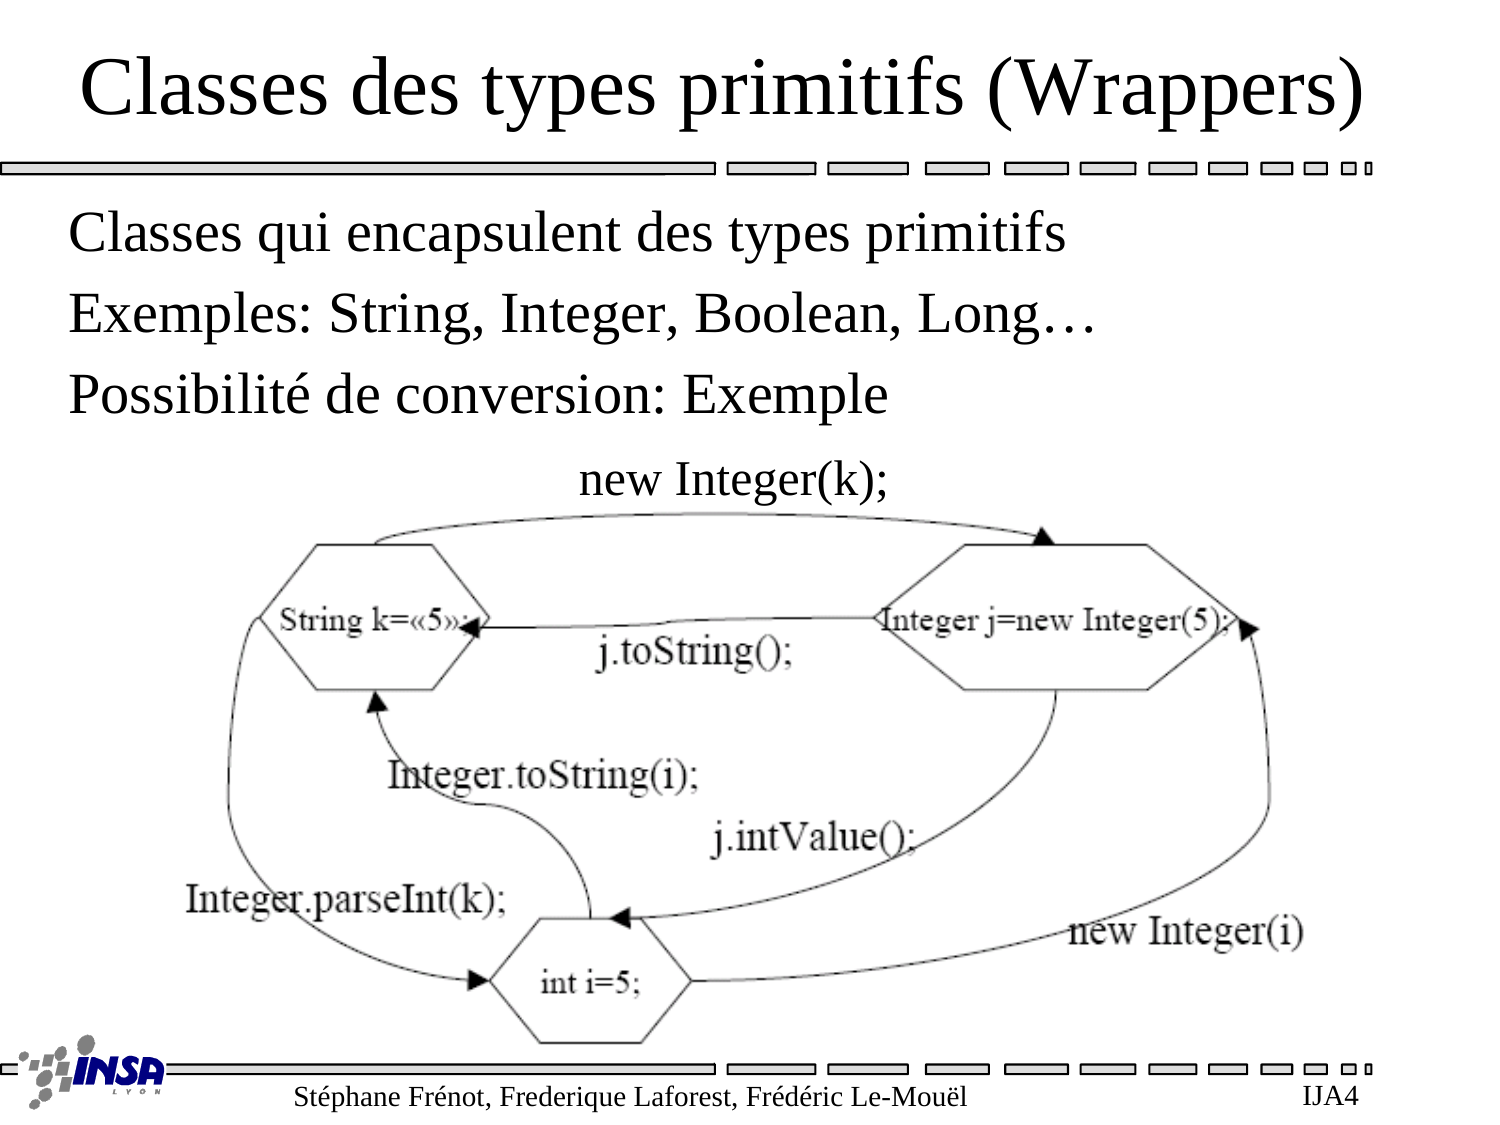

# Classes des types primitifs (Wrappers)
Classes qui encapsulent des types primitifs
Exemples: String, Integer, Boolean, Long…
Possibilité de conversion: Exemple
new Integer(k);